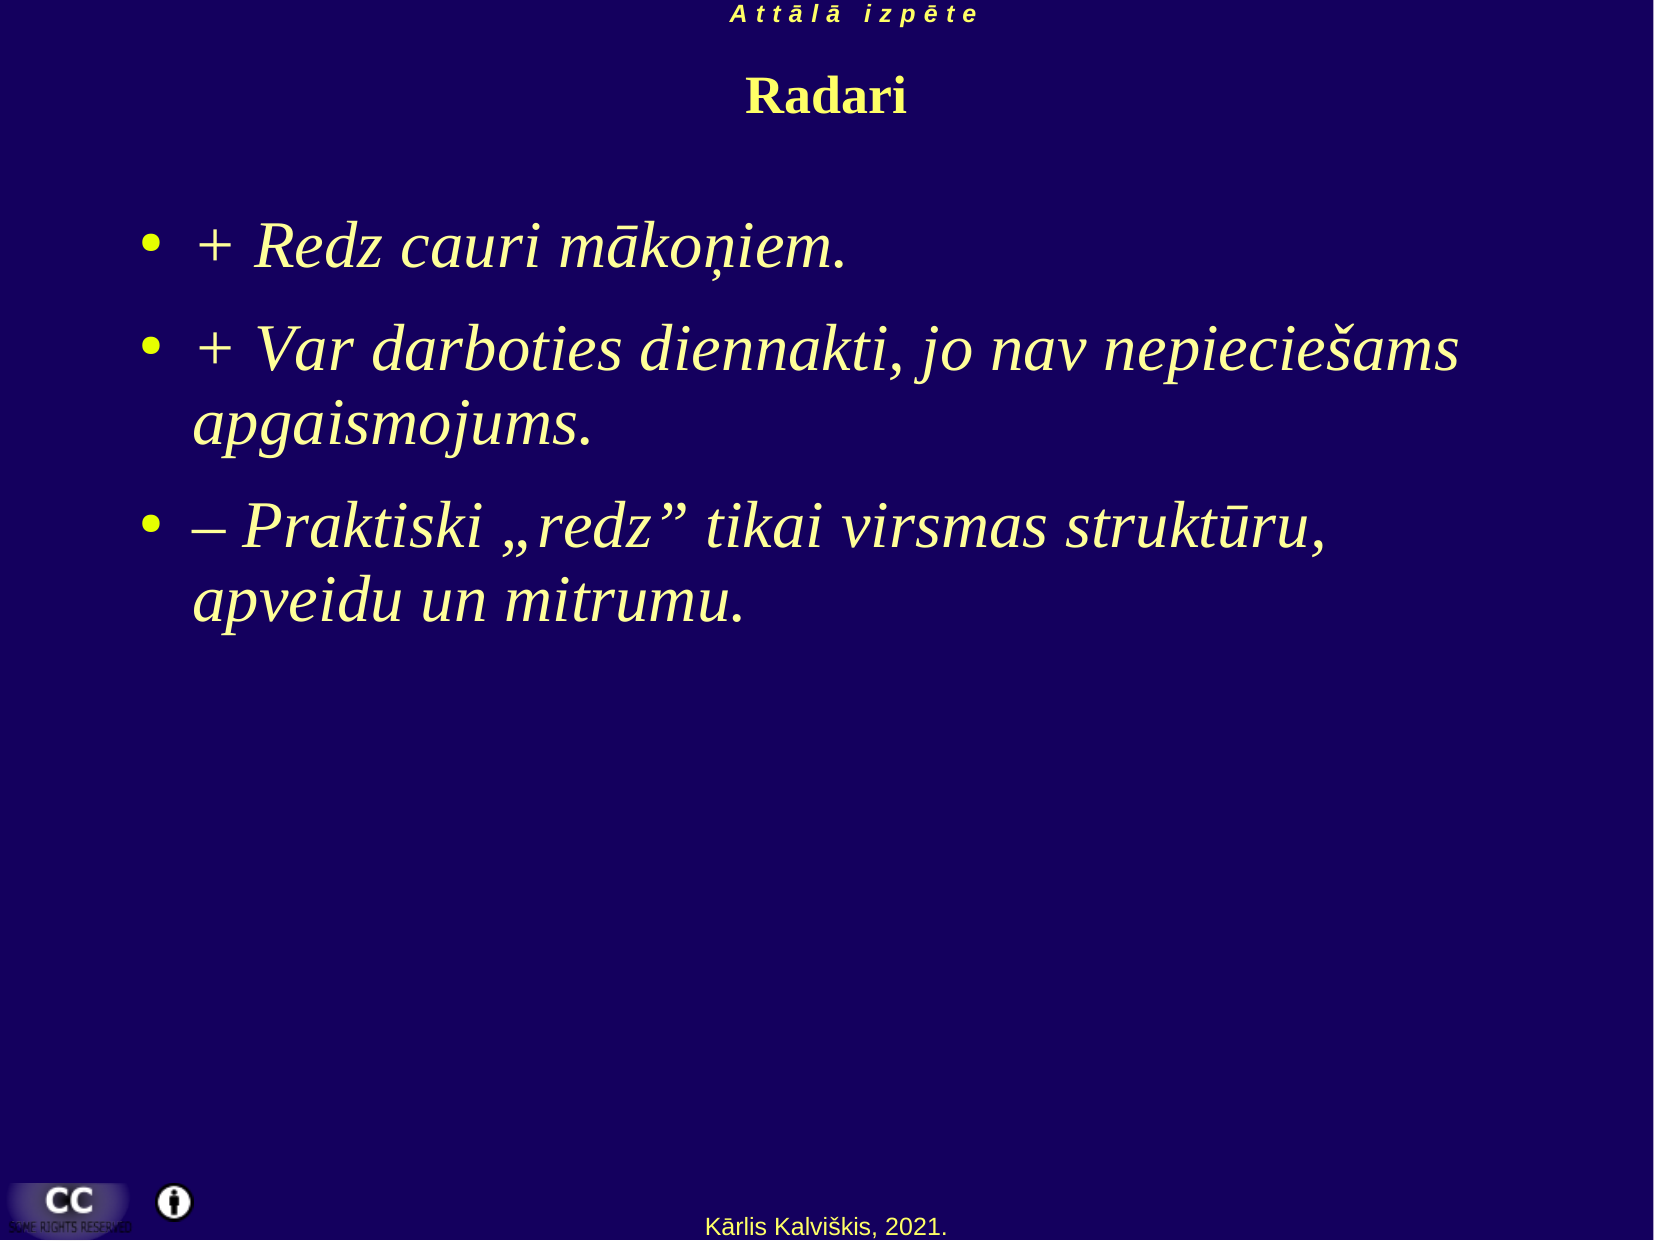

# Radari
+ Redz cauri mākoņiem.
+ Var darboties diennakti, jo nav nepieciešams apgaismojums.
– Praktiski „redz” tikai virsmas struktūru, apveidu un mitrumu.